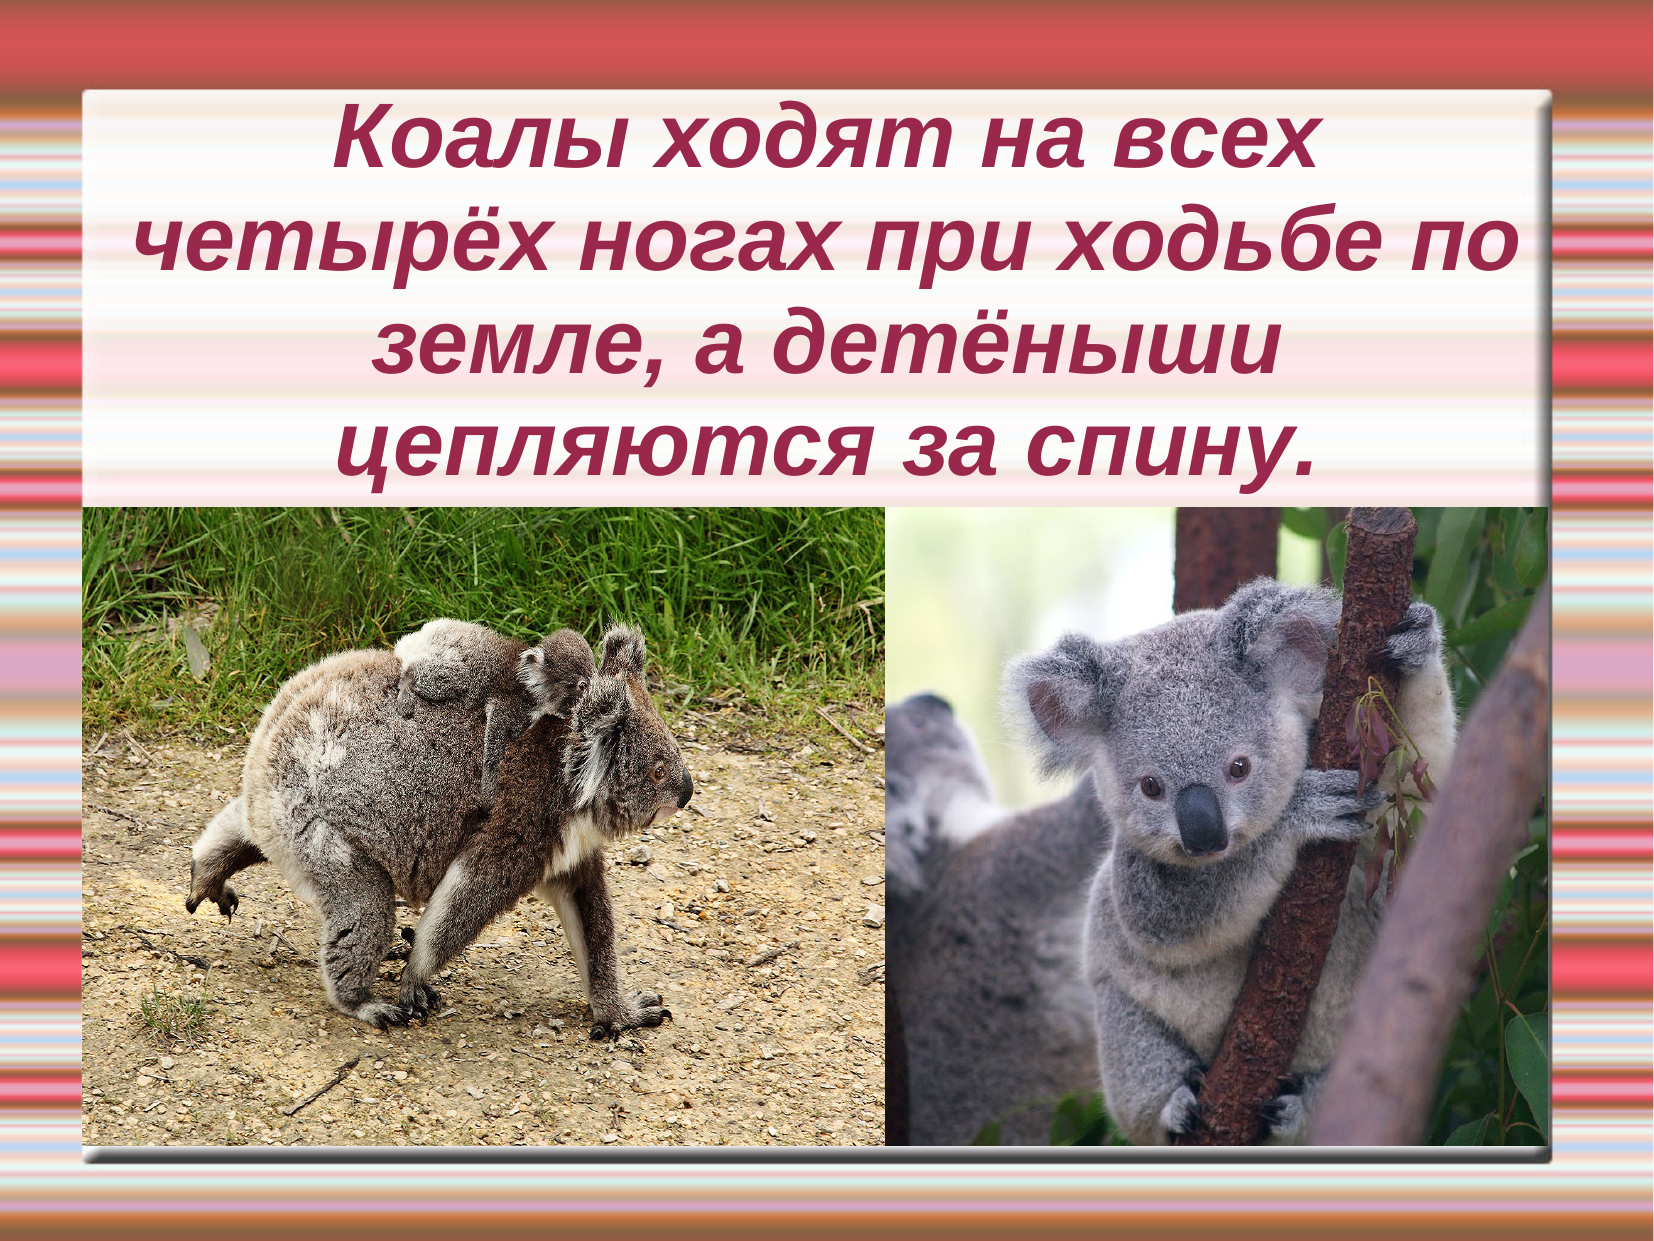

# Коалы ходят на всех четырёх ногах при ходьбе по земле, а детёныши цепляются за спину.